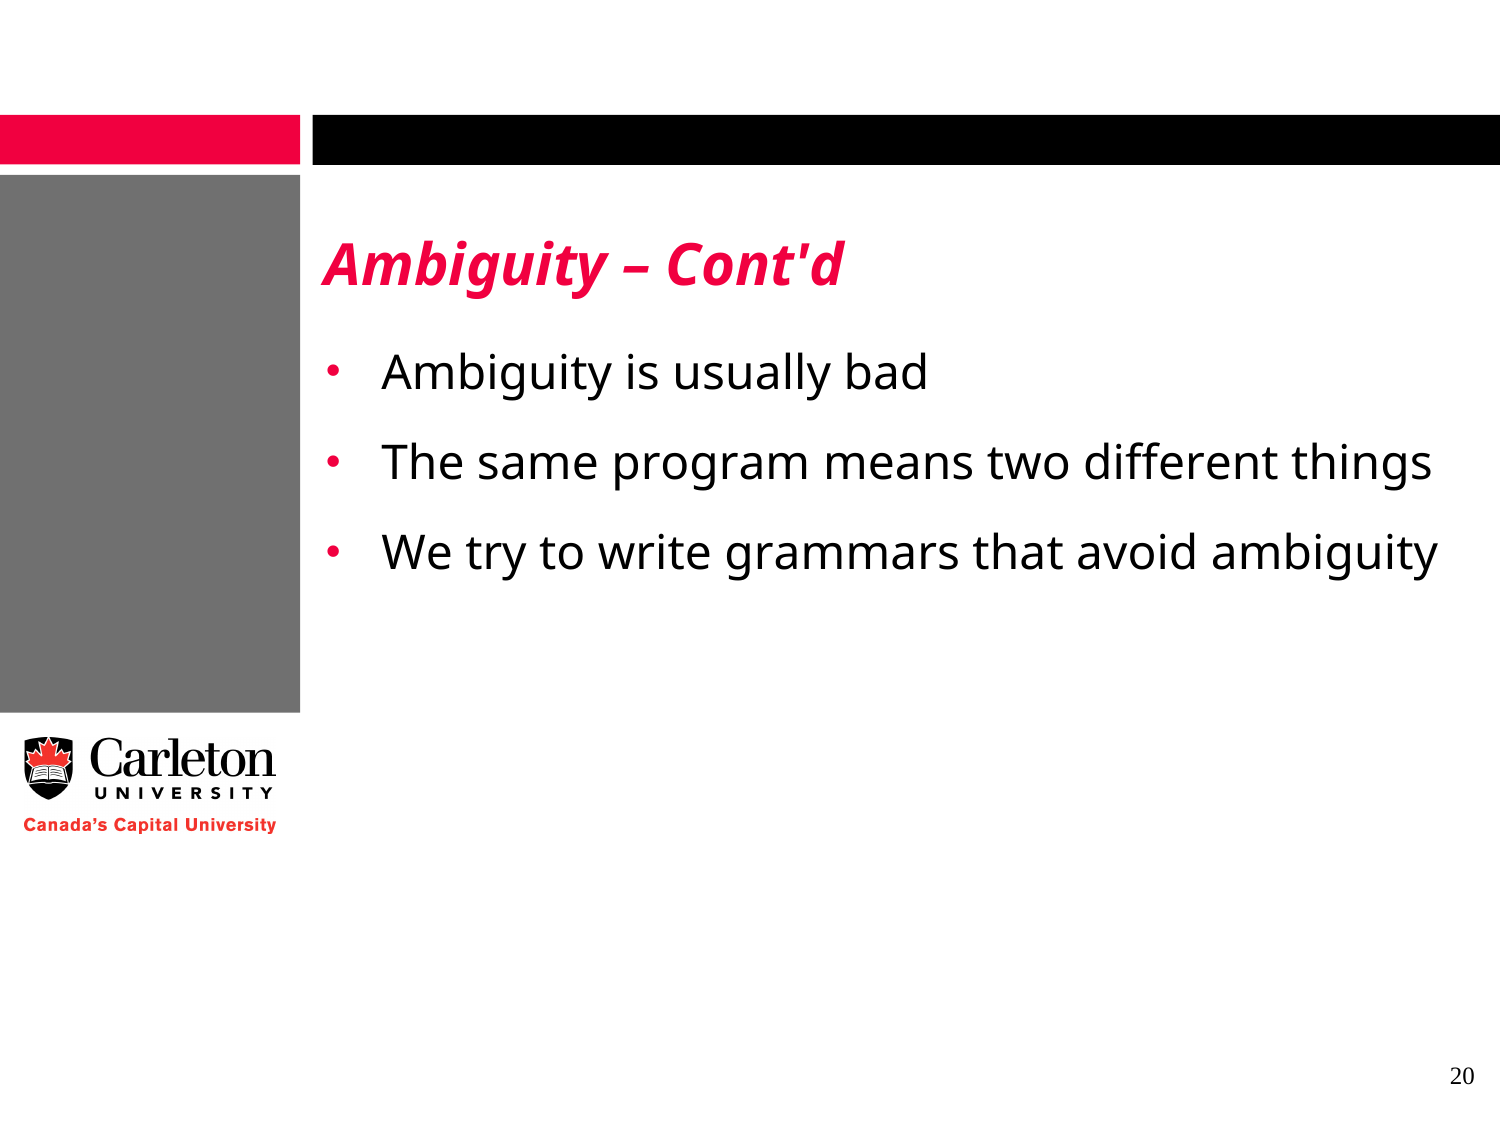

# Ambiguity – Cont'd
Ambiguity is usually bad
The same program means two different things
We try to write grammars that avoid ambiguity
20